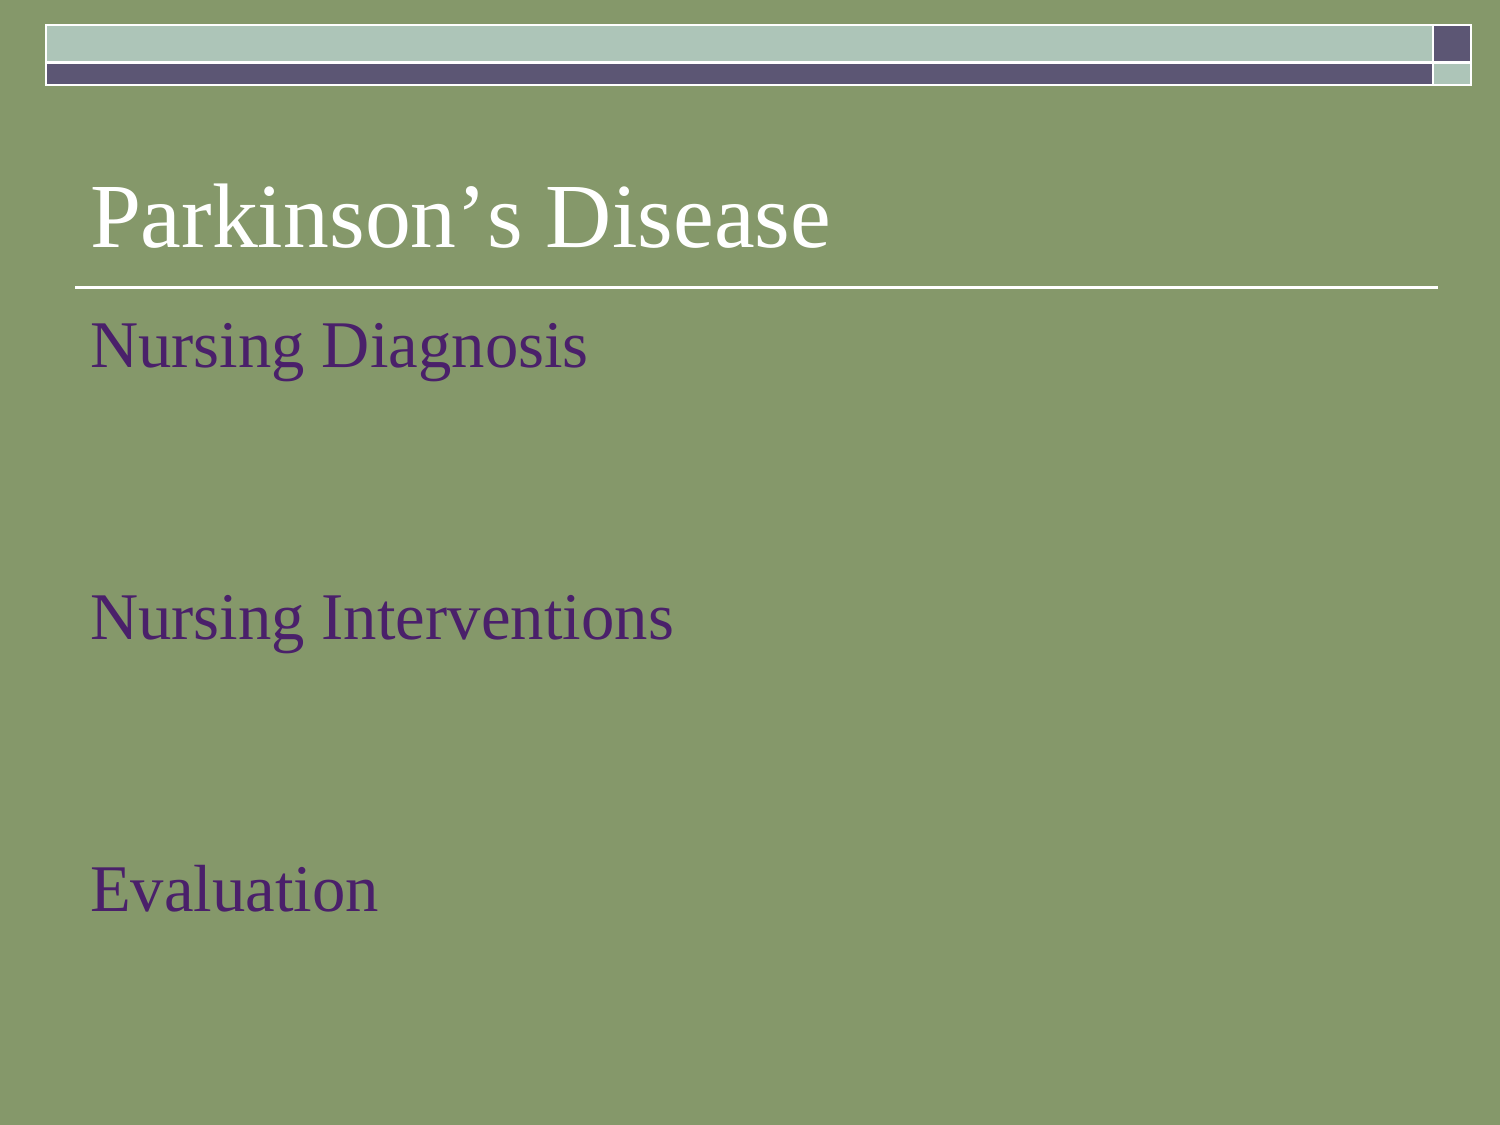

# Parkinson’s Disease
Nursing Diagnosis
Nursing Interventions
Evaluation